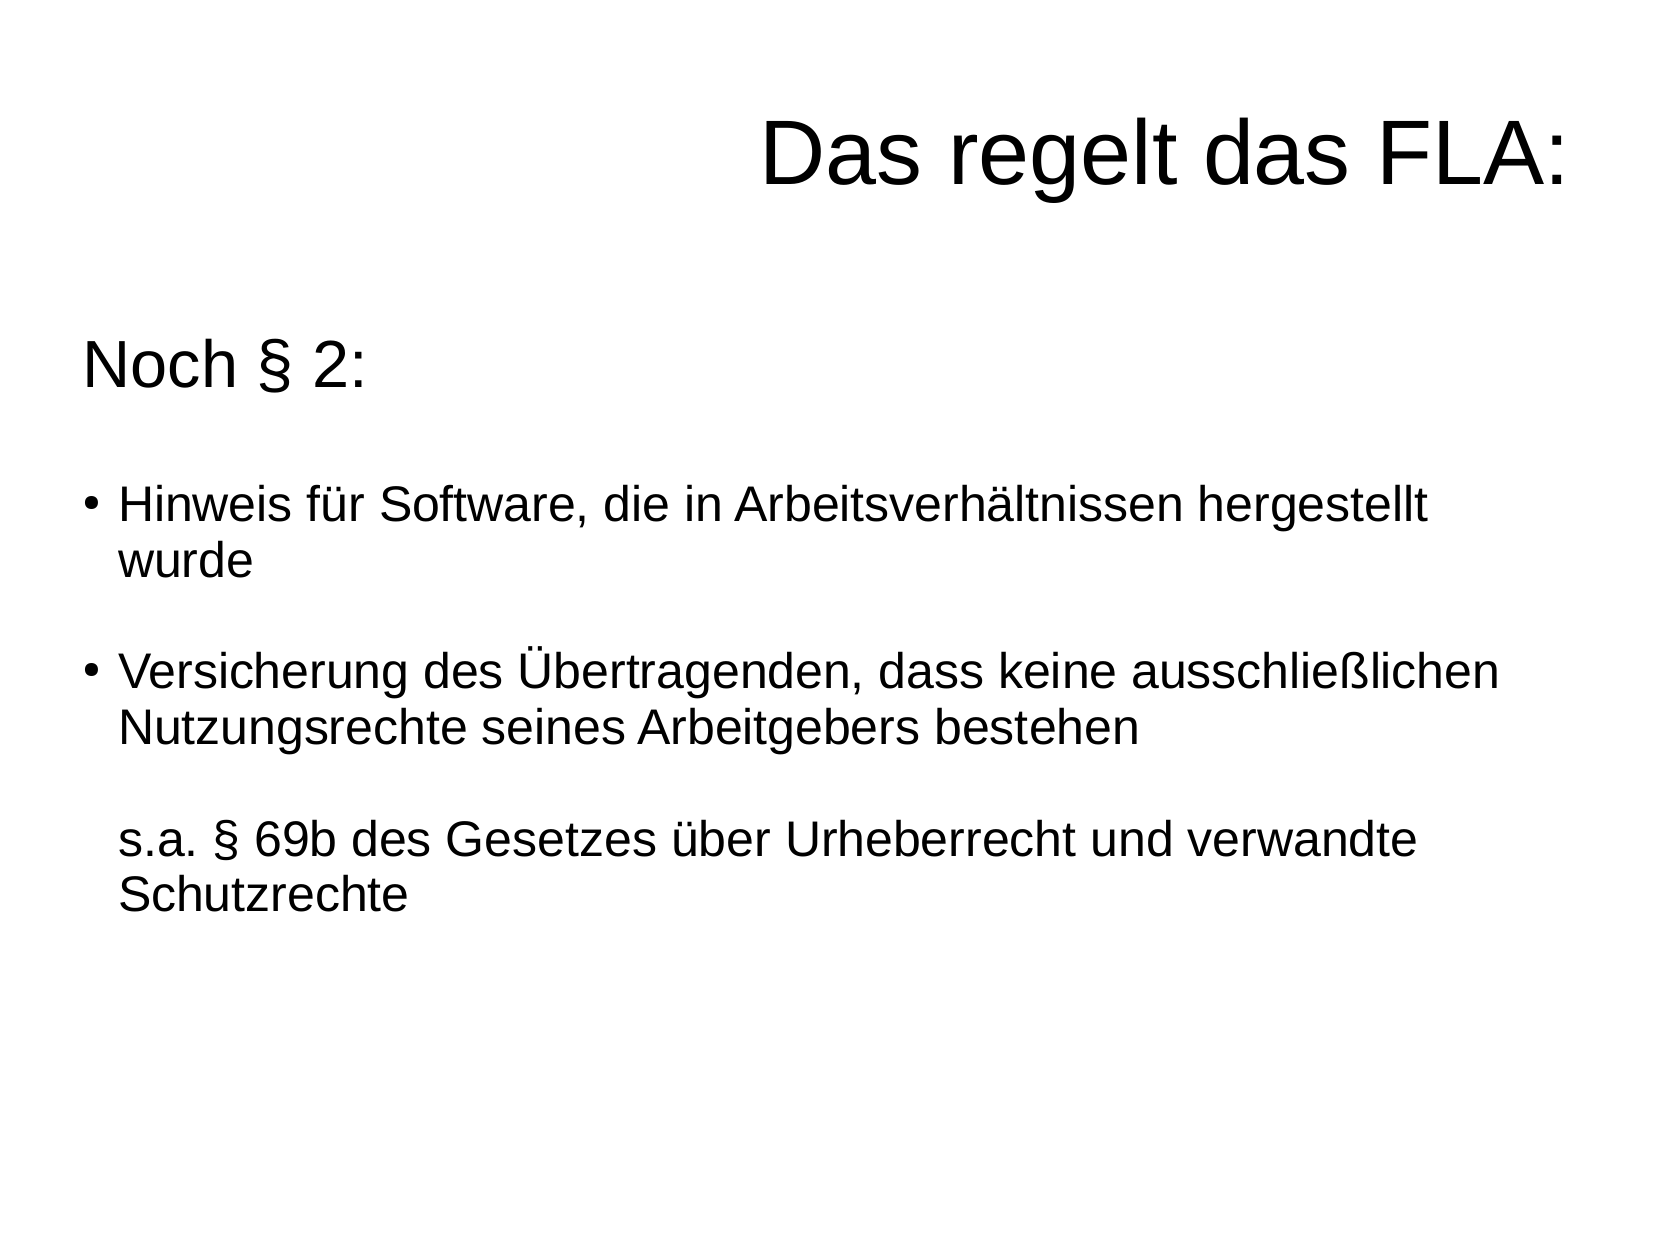

# Das regelt das FLA:
Noch § 2:
Hinweis für Software, die in Arbeitsverhältnissen hergestellt wurde
Versicherung des Übertragenden, dass keine ausschließlichen Nutzungsrechte seines Arbeitgebers bestehen
s.a. § 69b des Gesetzes über Urheberrecht und verwandte Schutzrechte